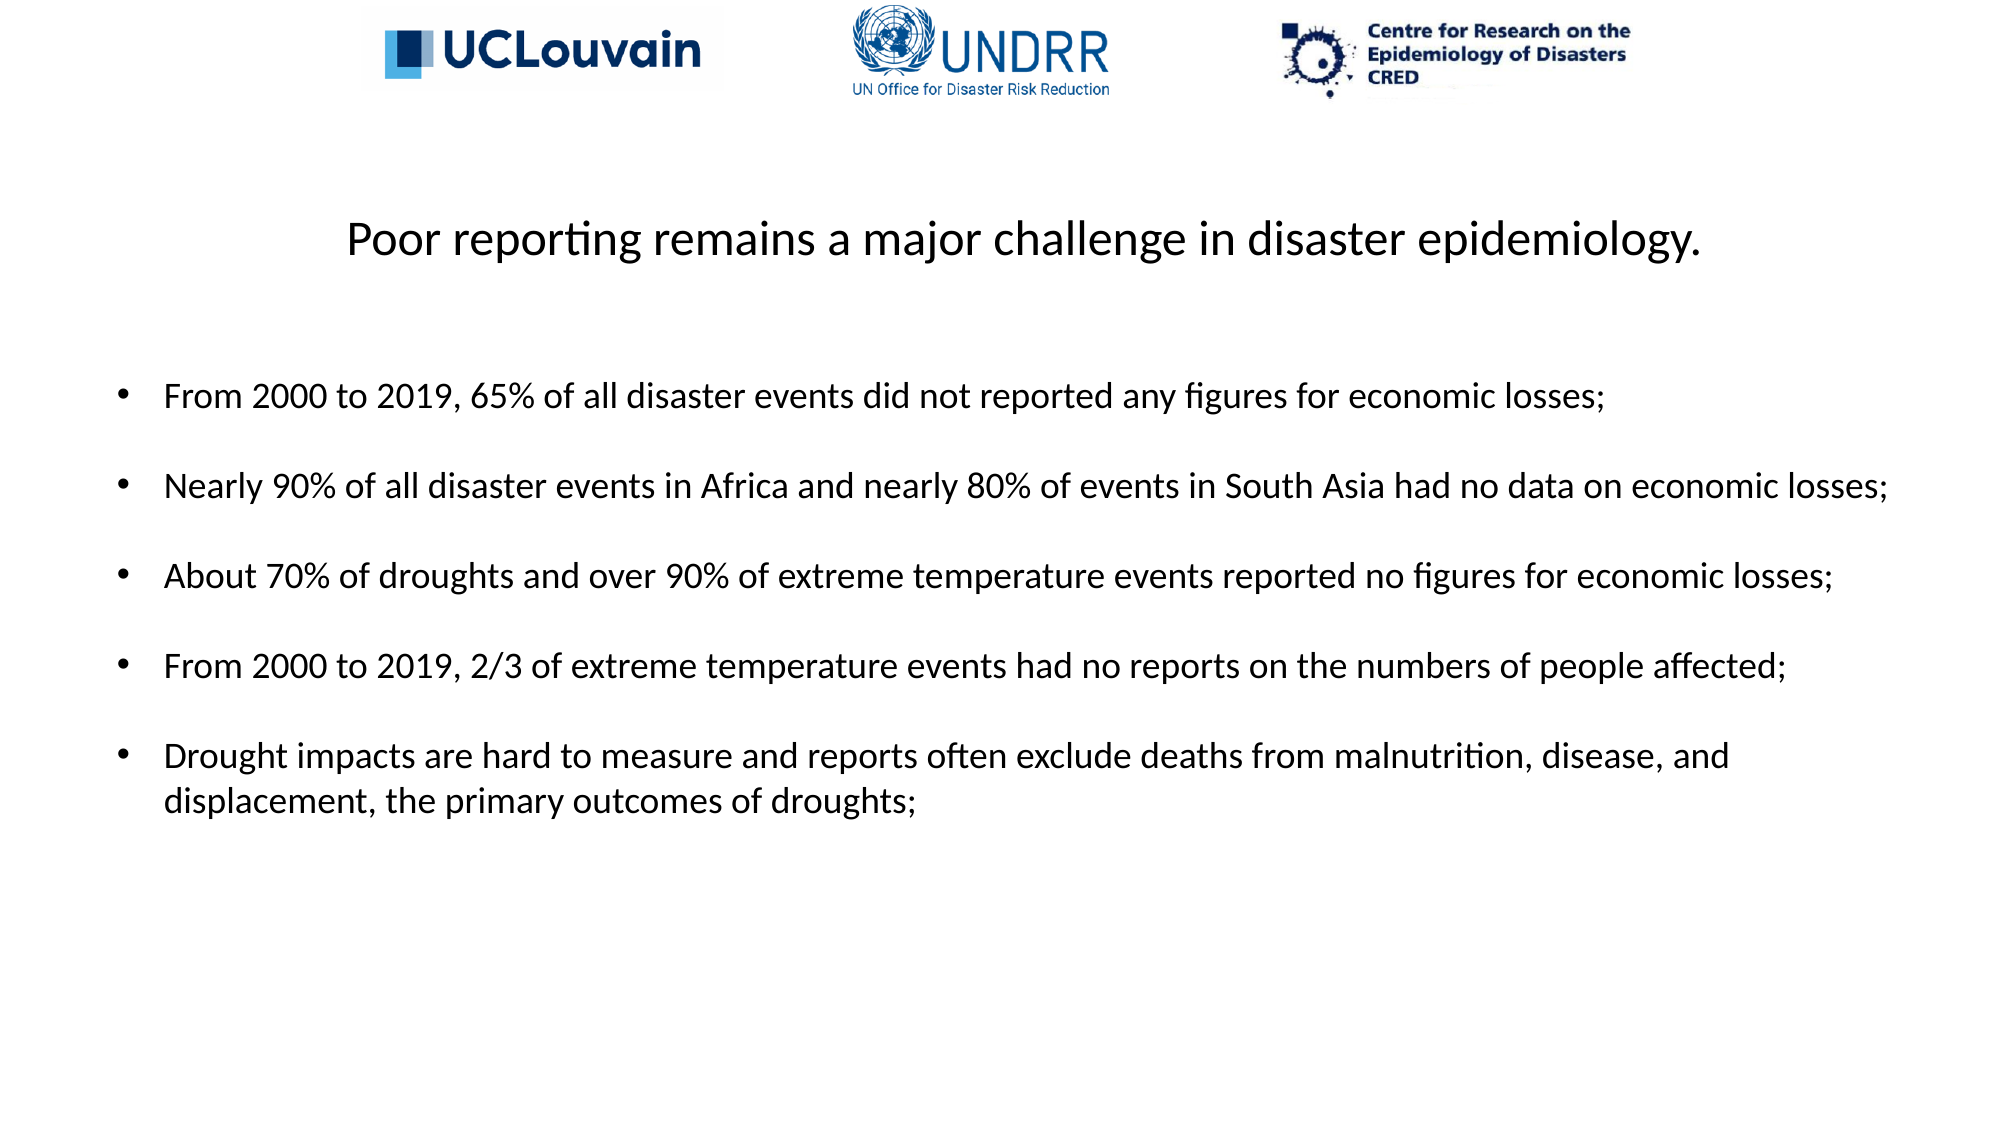

# Poor reporting remains a major challenge in disaster epidemiology.
From 2000 to 2019, 65% of all disaster events did not reported any figures for economic losses;
Nearly 90% of all disaster events in Africa and nearly 80% of events in South Asia had no data on economic losses;
About 70% of droughts and over 90% of extreme temperature events reported no figures for economic losses;
From 2000 to 2019, 2/3 of extreme temperature events had no reports on the numbers of people affected;
Drought impacts are hard to measure and reports often exclude deaths from malnutrition, disease, and displacement, the primary outcomes of droughts;